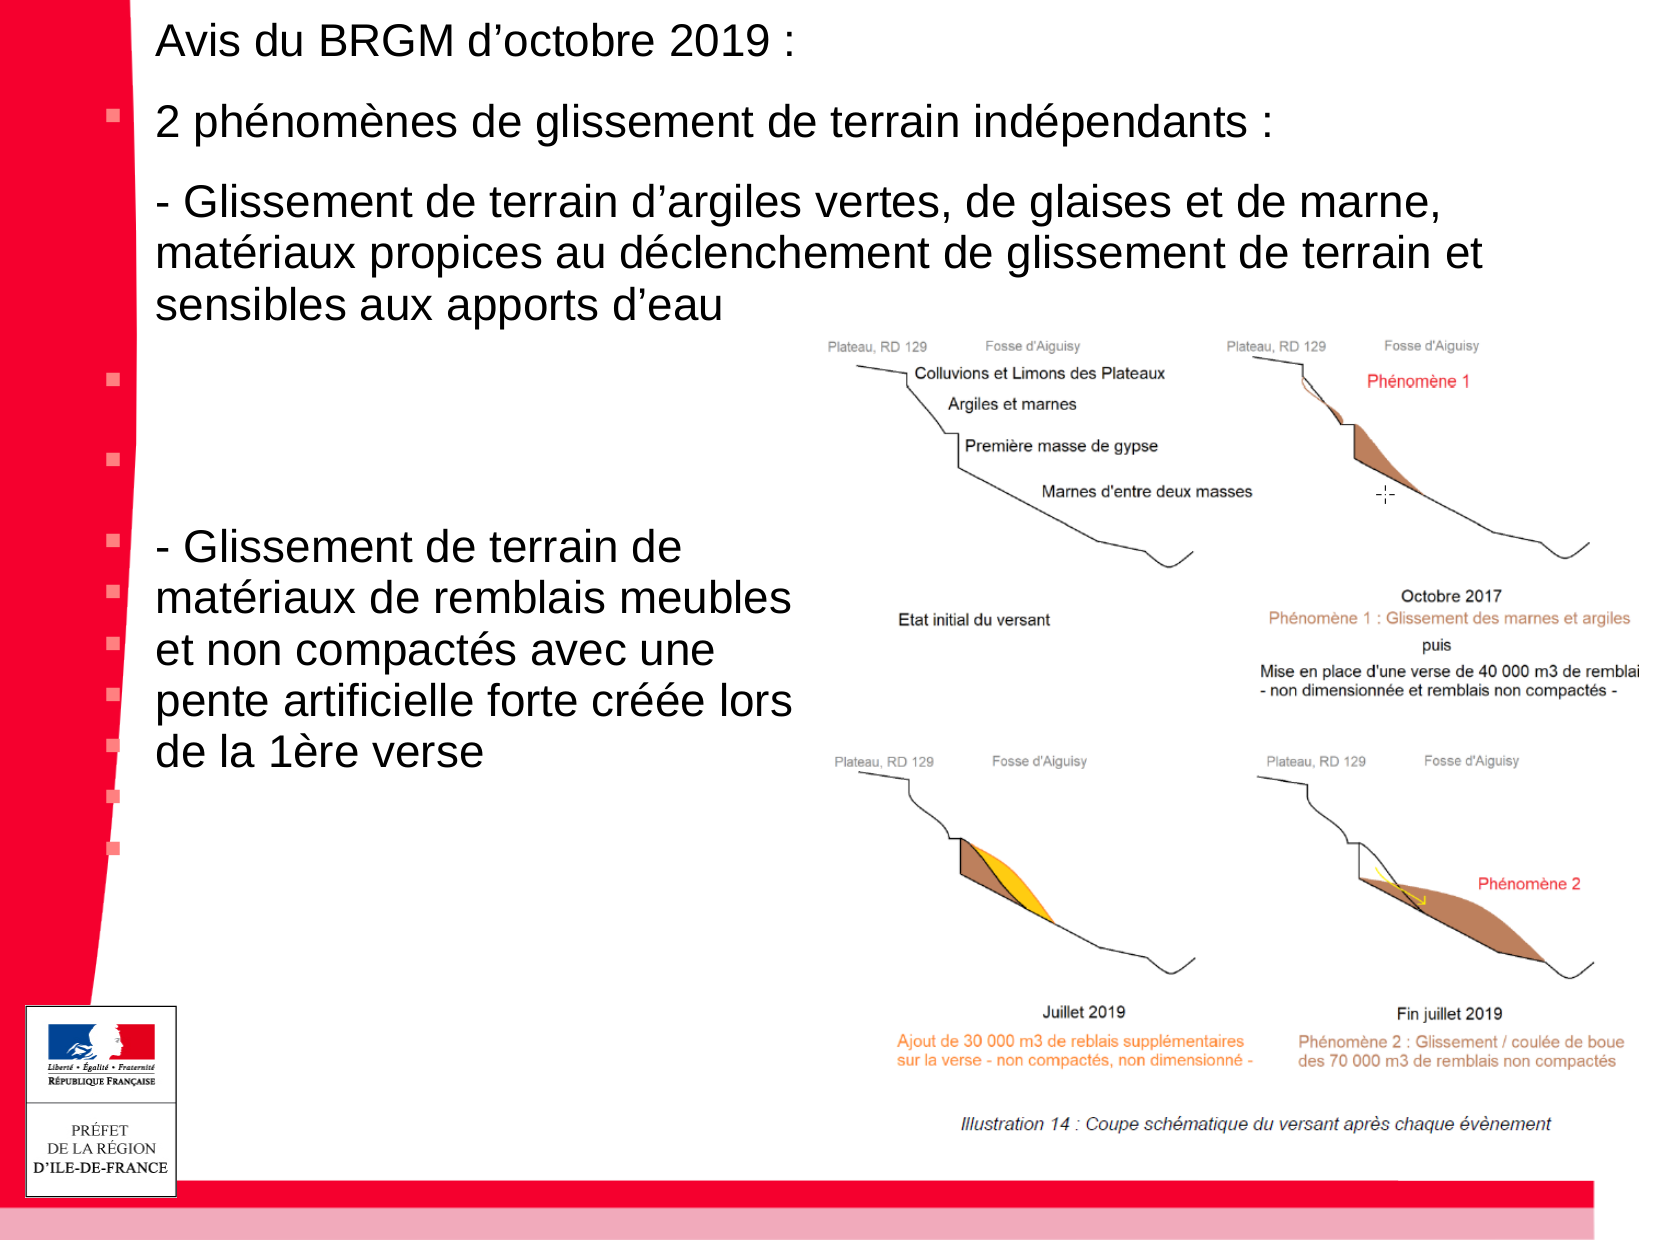

# Avis du BRGM d’octobre 2019 :
2 phénomènes de glissement de terrain indépendants :
- Glissement de terrain d’argiles vertes, de glaises et de marne, matériaux propices au déclenchement de glissement de terrain et sensibles aux apports d’eau
- Glissement de terrain de
matériaux de remblais meubles
et non compactés avec une
pente artificielle forte créée lors
de la 1ère verse